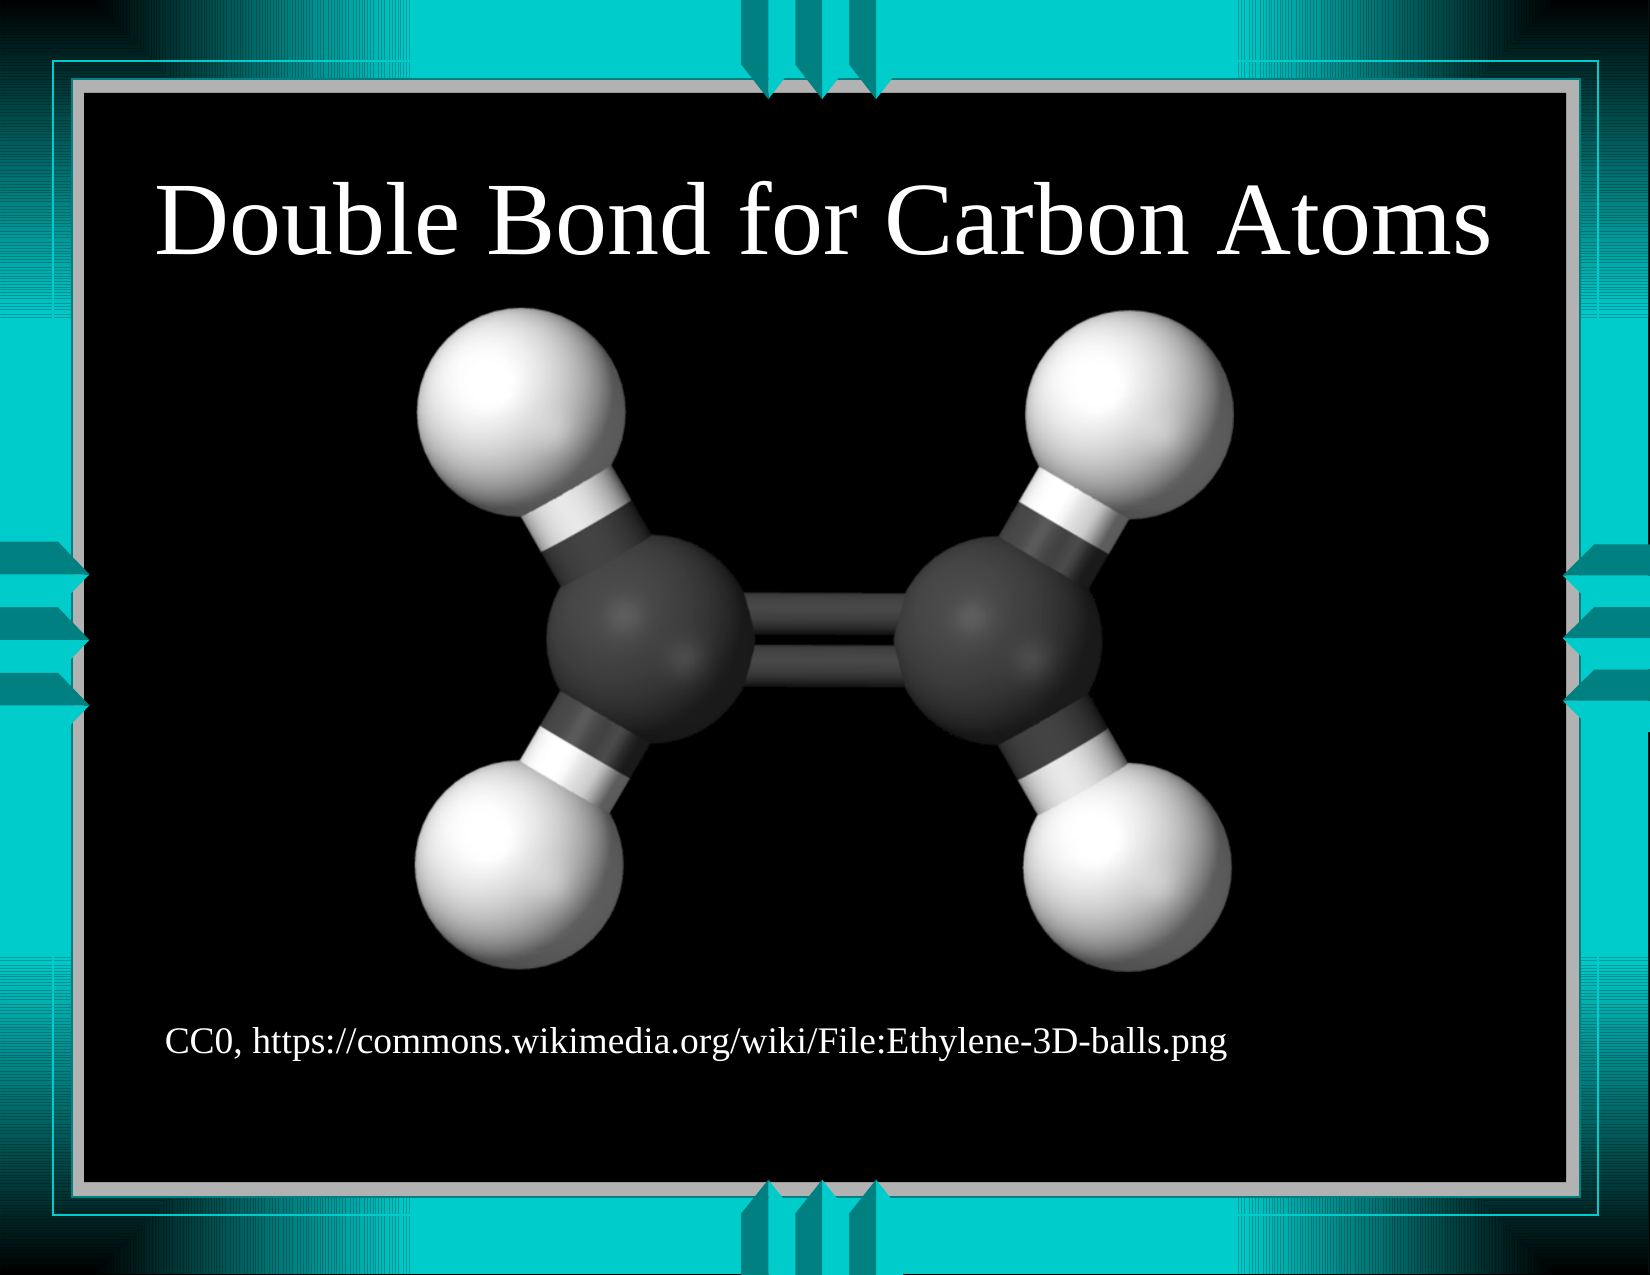

# Double Bond for Carbon Atoms
CC0, https://commons.wikimedia.org/wiki/File:Ethylene-3D-balls.png